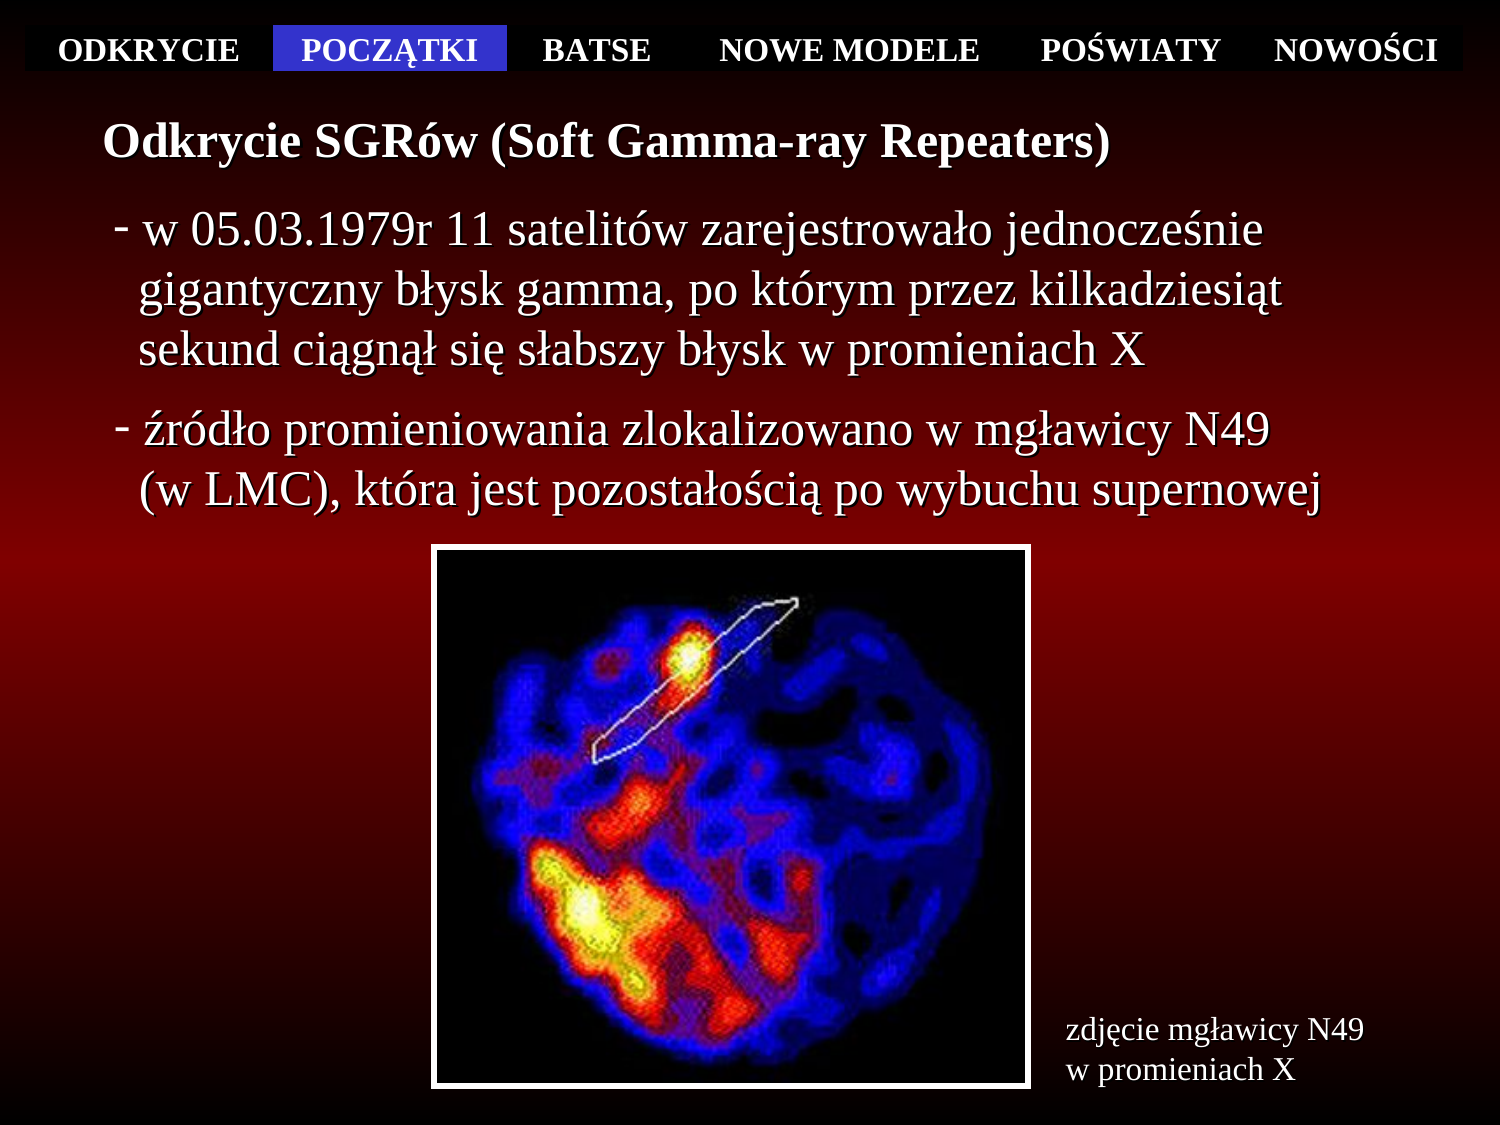

| ODKRYCIE | POCZĄTKI | BATSE | NOWE MODELE | POŚWIATY | NOWOŚCI |
| --- | --- | --- | --- | --- | --- |
Odkrycie SGRów (Soft Gamma-ray Repeaters)
 w 05.03.1979r 11 satelitów zarejestrowało jednocześnie
 gigantyczny błysk gamma, po którym przez kilkadziesiąt
 sekund ciągnął się słabszy błysk w promieniach X
 źródło promieniowania zlokalizowano w mgławicy N49
 (w LMC), która jest pozostałością po wybuchu supernowej
zdjęcie mgławicy N49
w promieniach X